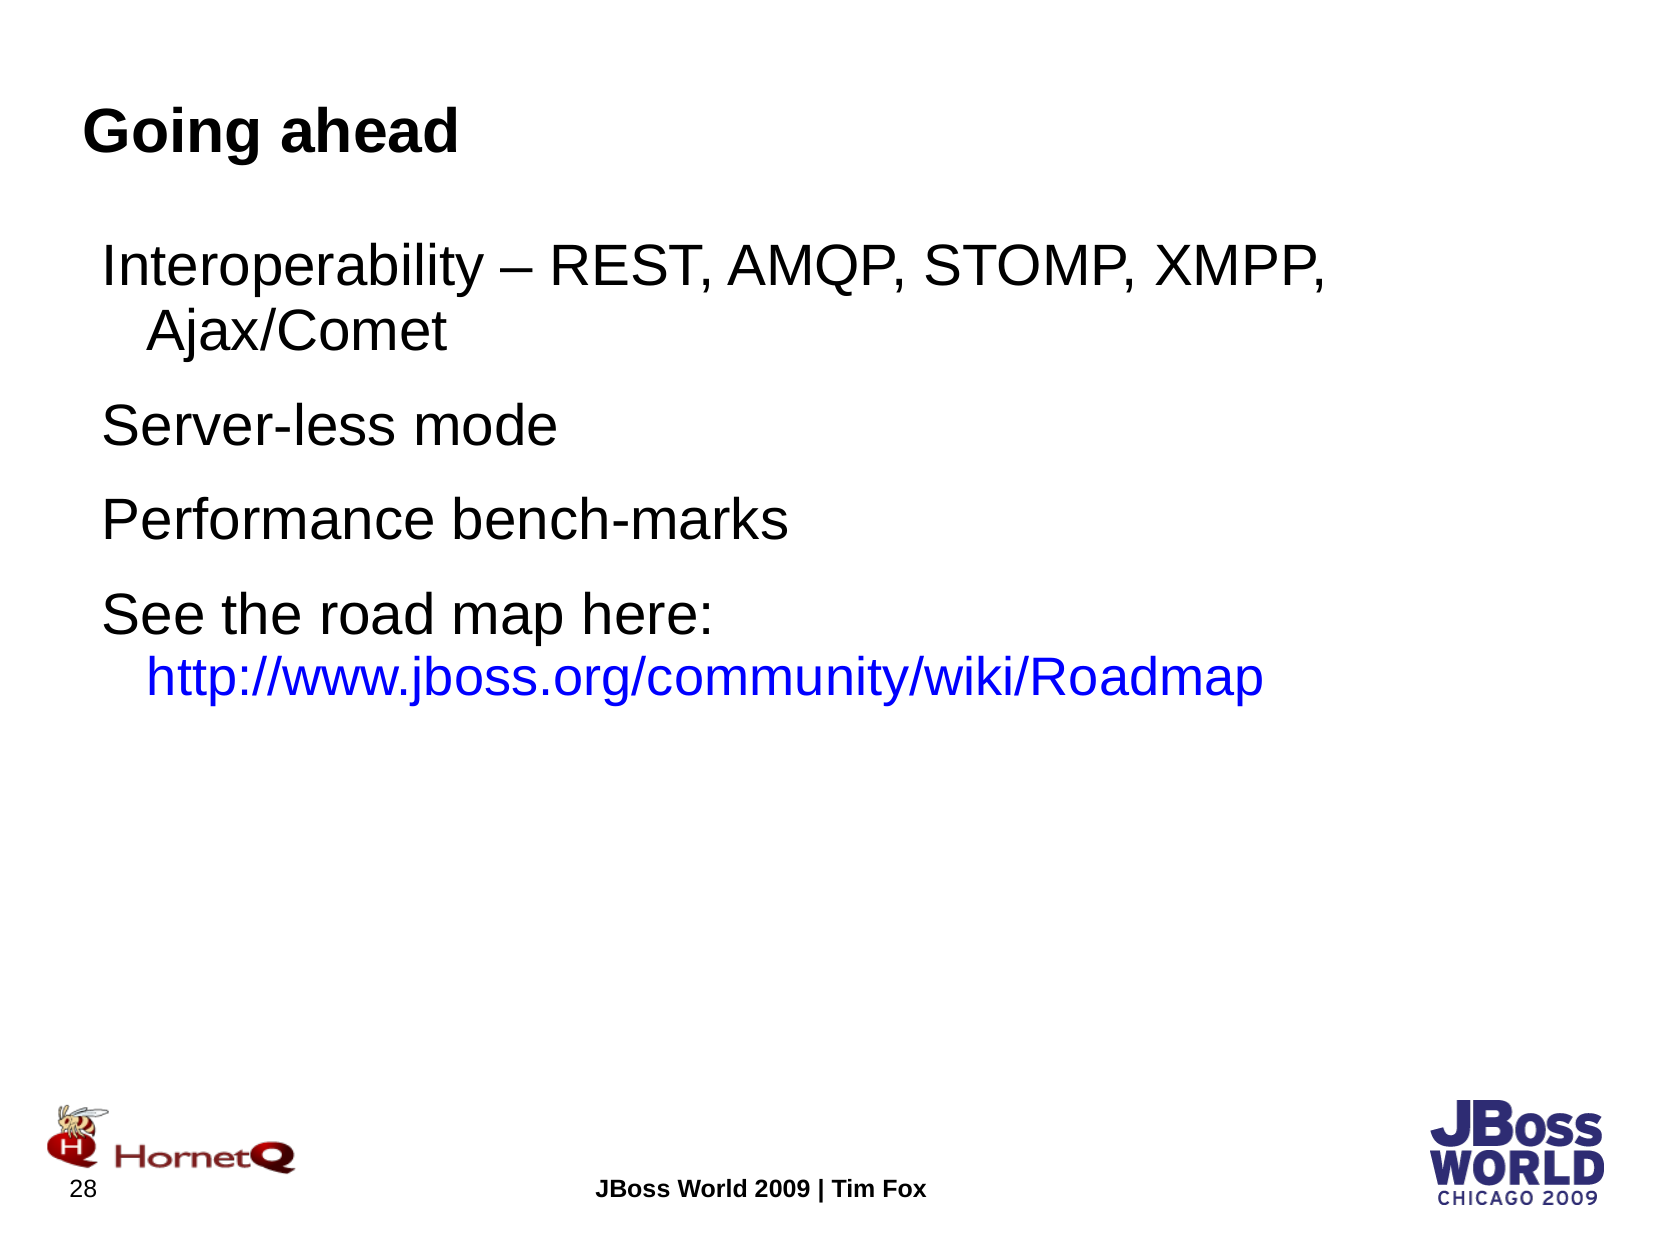

# Going ahead
Interoperability – REST, AMQP, STOMP, XMPP, Ajax/Comet
Server-less mode
Performance bench-marks
See the road map here:
http://www.jboss.org/community/wiki/Roadmap